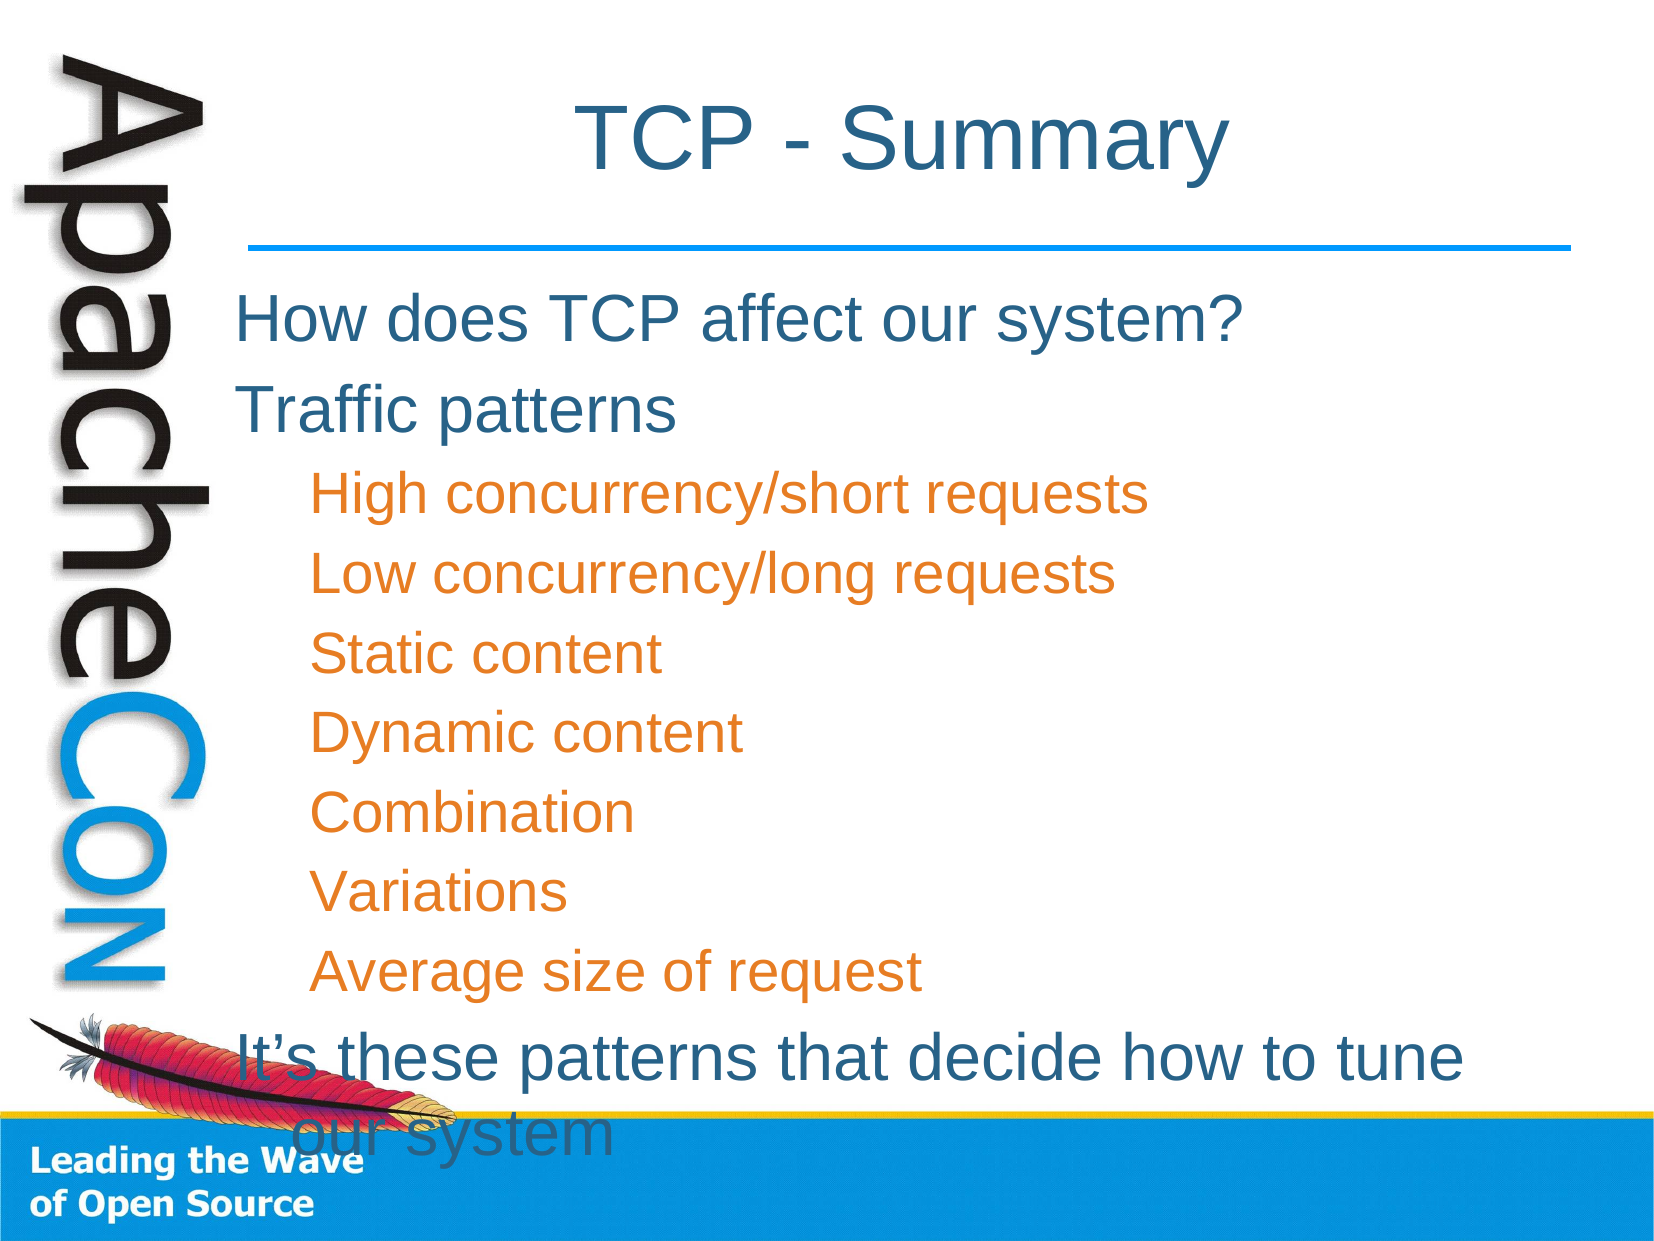

# TCP - Summary
How does TCP affect our system?
Traffic patterns
High concurrency/short requests
Low concurrency/long requests
Static content
Dynamic content
Combination
Variations
Average size of request
It’s these patterns that decide how to tune our system